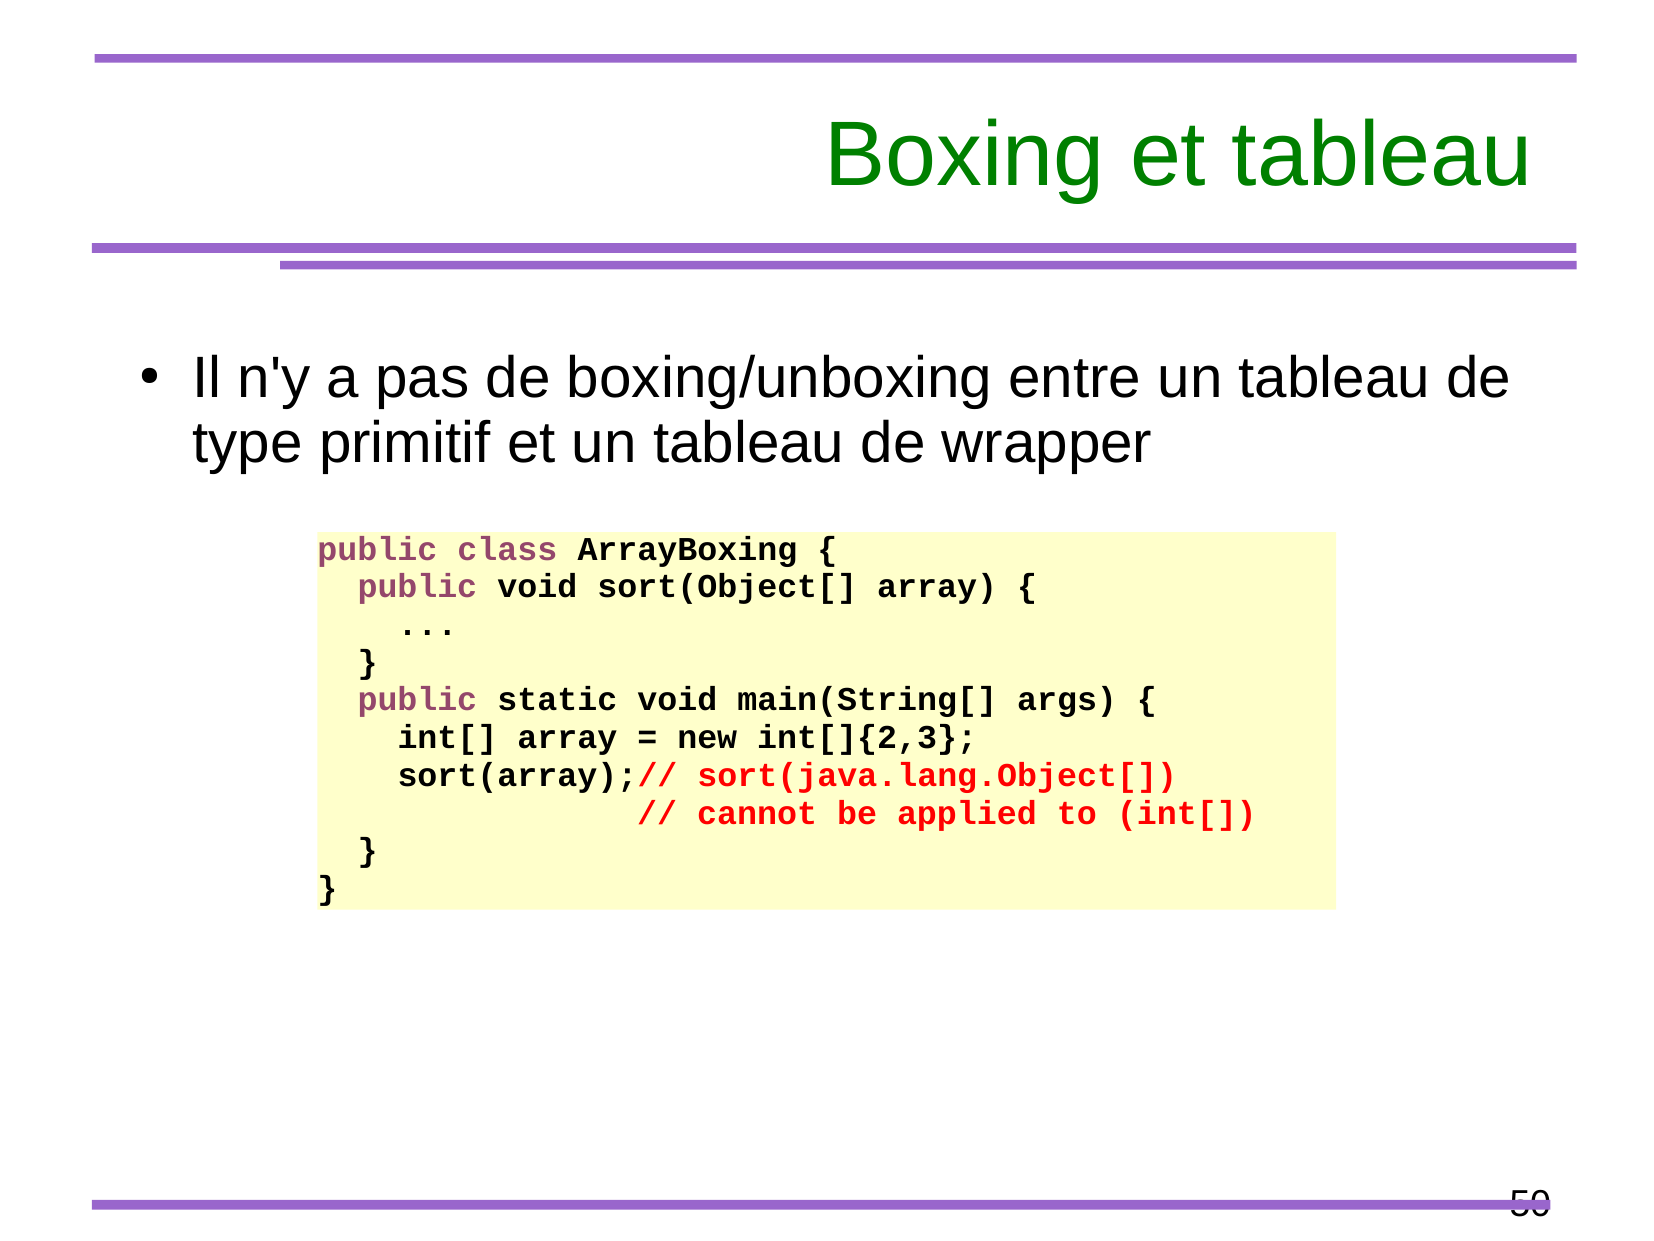

# Boxing et tableau
Il n'y a pas de boxing/unboxing entre un tableau de type primitif et un tableau de wrapper
public class ArrayBoxing {
 public void sort(Object[] array) {
 ...
 }
 public static void main(String[] args) {
 int[] array = new int[]{2,3};
 sort(array);// sort(java.lang.Object[])
 // cannot be applied to (int[])
 }
}